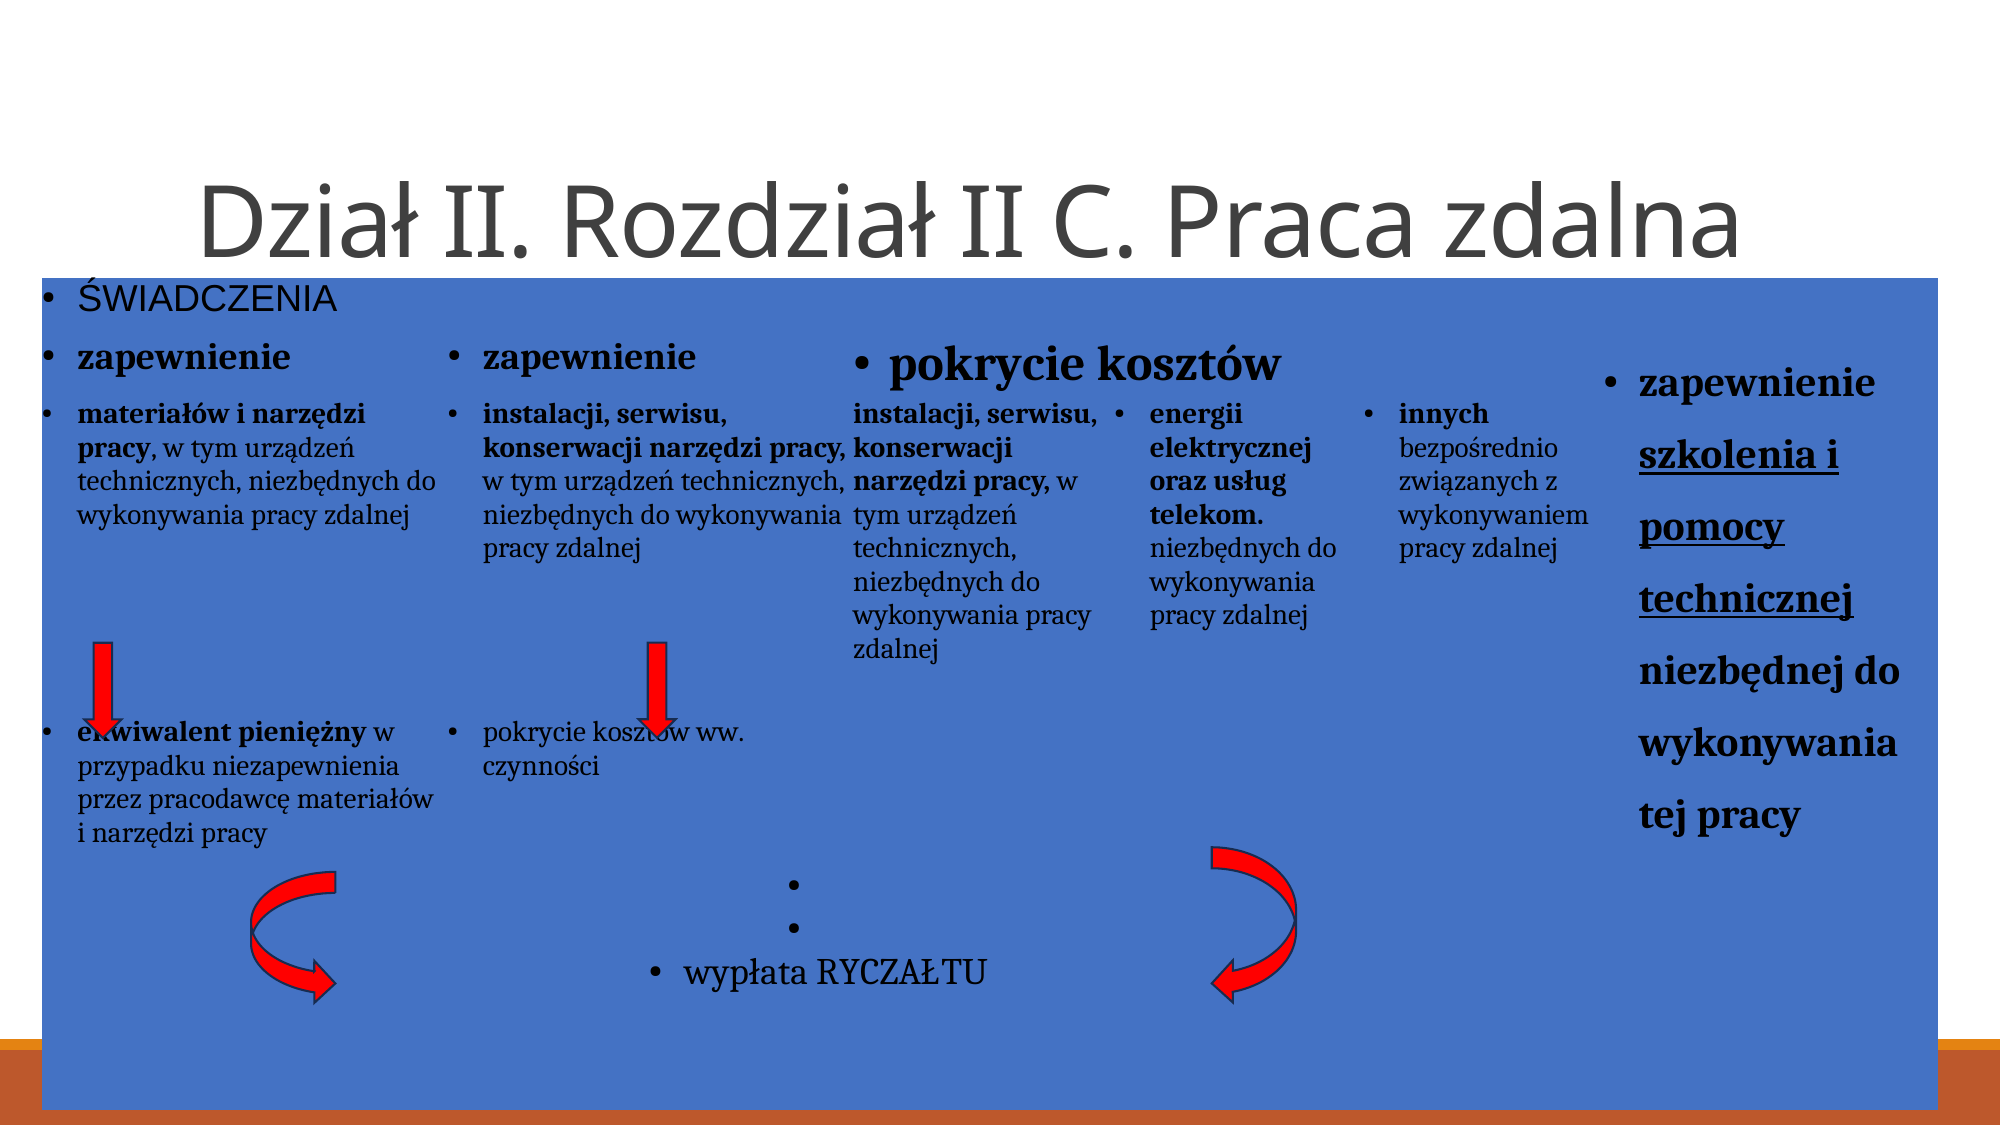

# Dział II. Rozdział II C. Praca zdalna
| ŚWIADCZENIA | | | | | |
| --- | --- | --- | --- | --- | --- |
| zapewnienie | zapewnienie | pokrycie kosztów | | | zapewnienie szkolenia i pomocy technicznej niezbędnej do wykonywania tej pracy |
| materiałów i narzędzi pracy, w tym urządzeń technicznych, niezbędnych do wykonywania pracy zdalnej | instalacji, serwisu, konserwacji narzędzi pracy, w tym urządzeń technicznych, niezbędnych do wykonywania pracy zdalnej | instalacji, serwisu, konserwacji narzędzi pracy, w tym urządzeń technicznych, niezbędnych do wykonywania pracy zdalnej | energii elektrycznej oraz usług telekom. niezbędnych do wykonywania pracy zdalnej | innych bezpośrednio związanych z wykonywaniem pracy zdalnej | |
| ekwiwalent pieniężny w przypadku niezapewnienia przez pracodawcę materiałów i narzędzi pracy | pokrycie kosztów ww. czynności | | | | |
| wypłata RYCZAŁTU | | | | | |